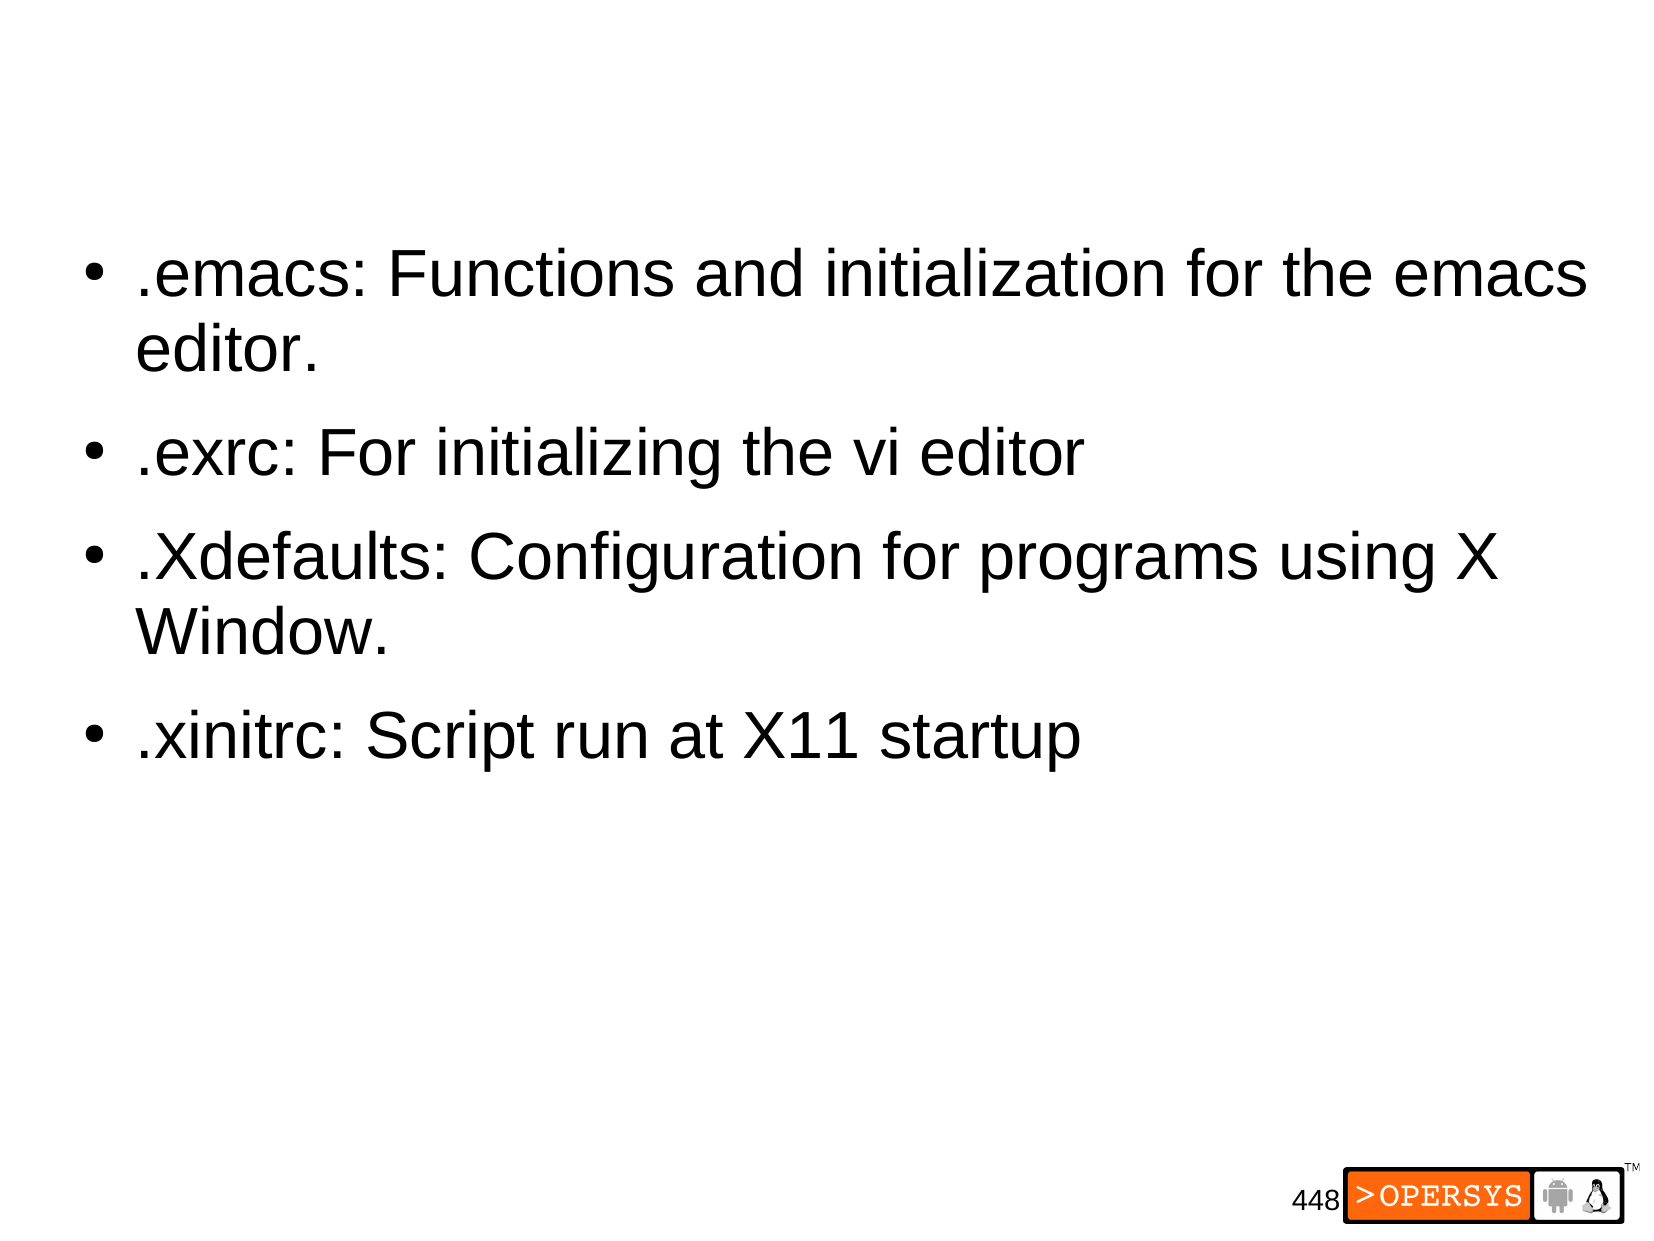

# .emacs: Functions and initialization for the emacs editor.
.exrc: For initializing the vi editor
.Xdefaults: Configuration for programs using X Window.
.xinitrc: Script run at X11 startup